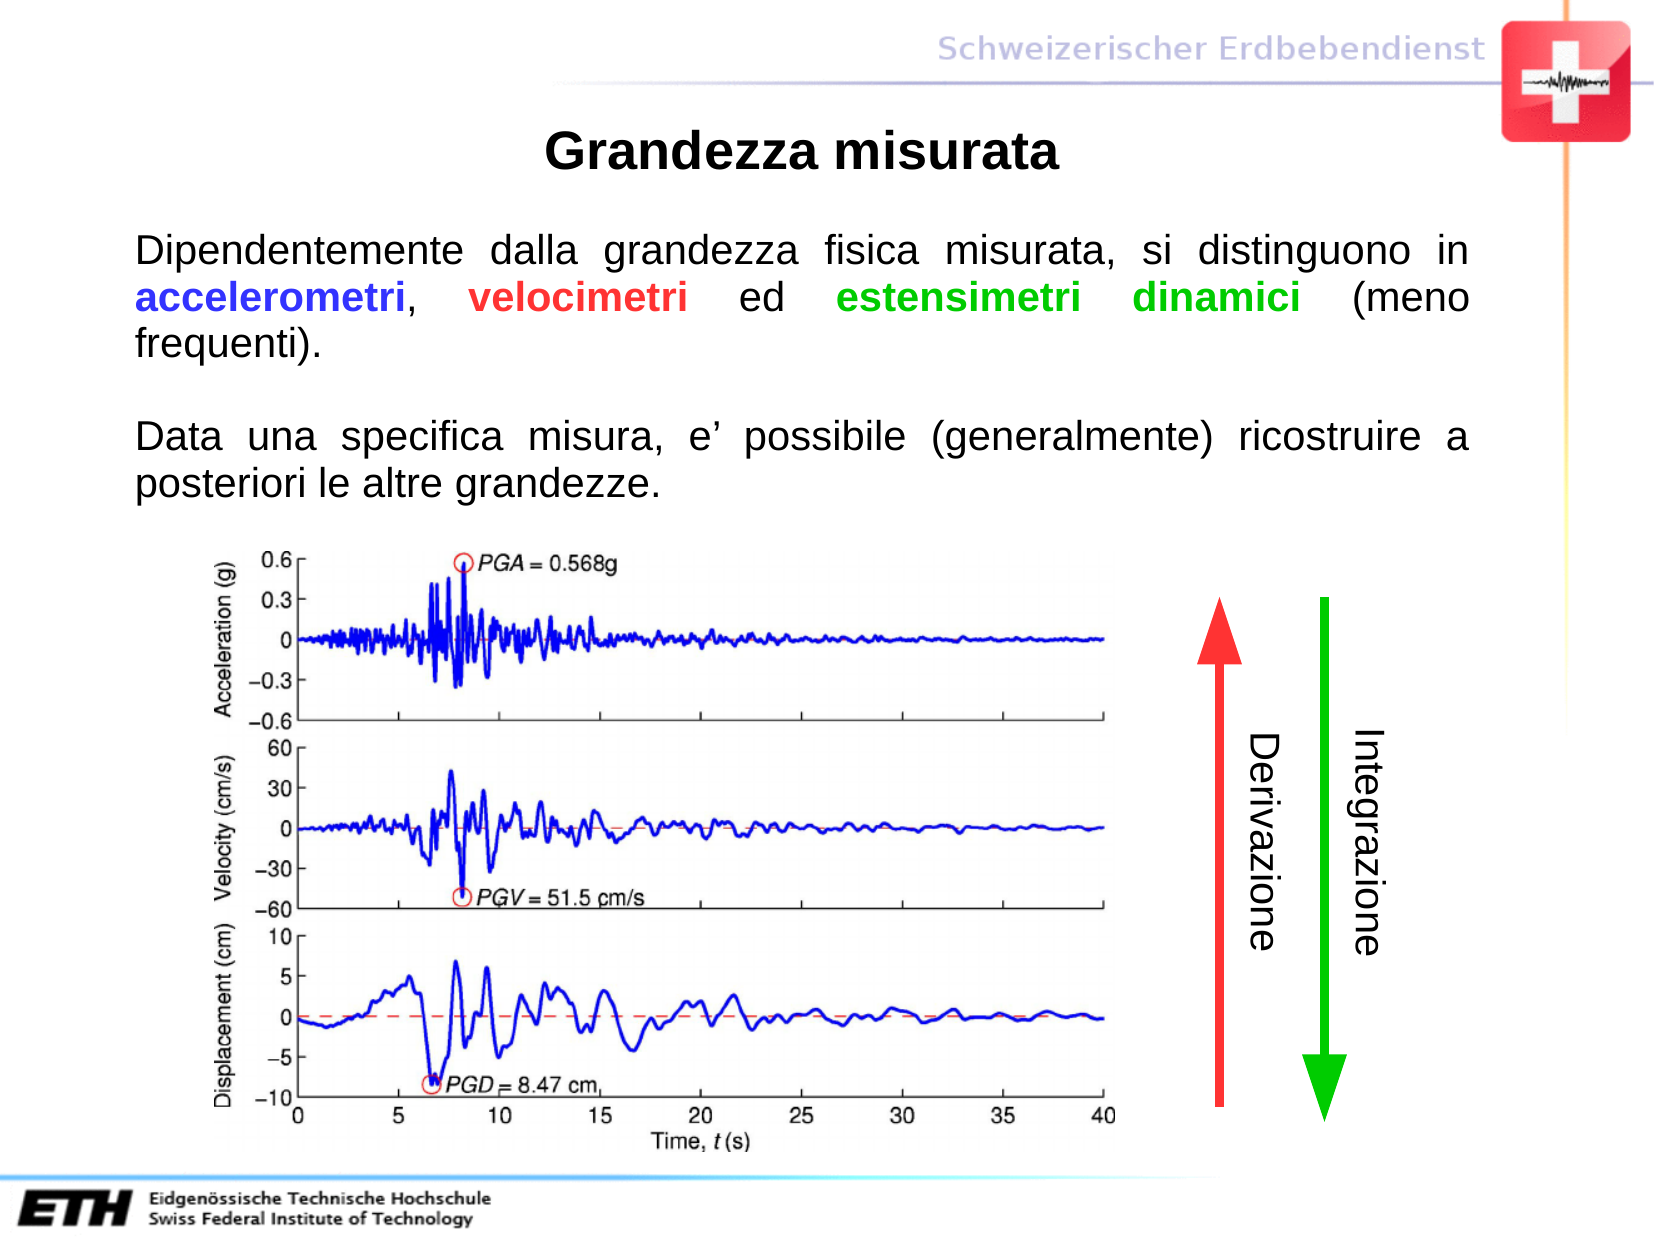

Grandezza misurata
Dipendentemente dalla grandezza fisica misurata, si distinguono in accelerometri, velocimetri ed estensimetri dinamici (meno frequenti).
Data una specifica misura, e’ possibile (generalmente) ricostruire a posteriori le altre grandezze.
Derivazione
Integrazione